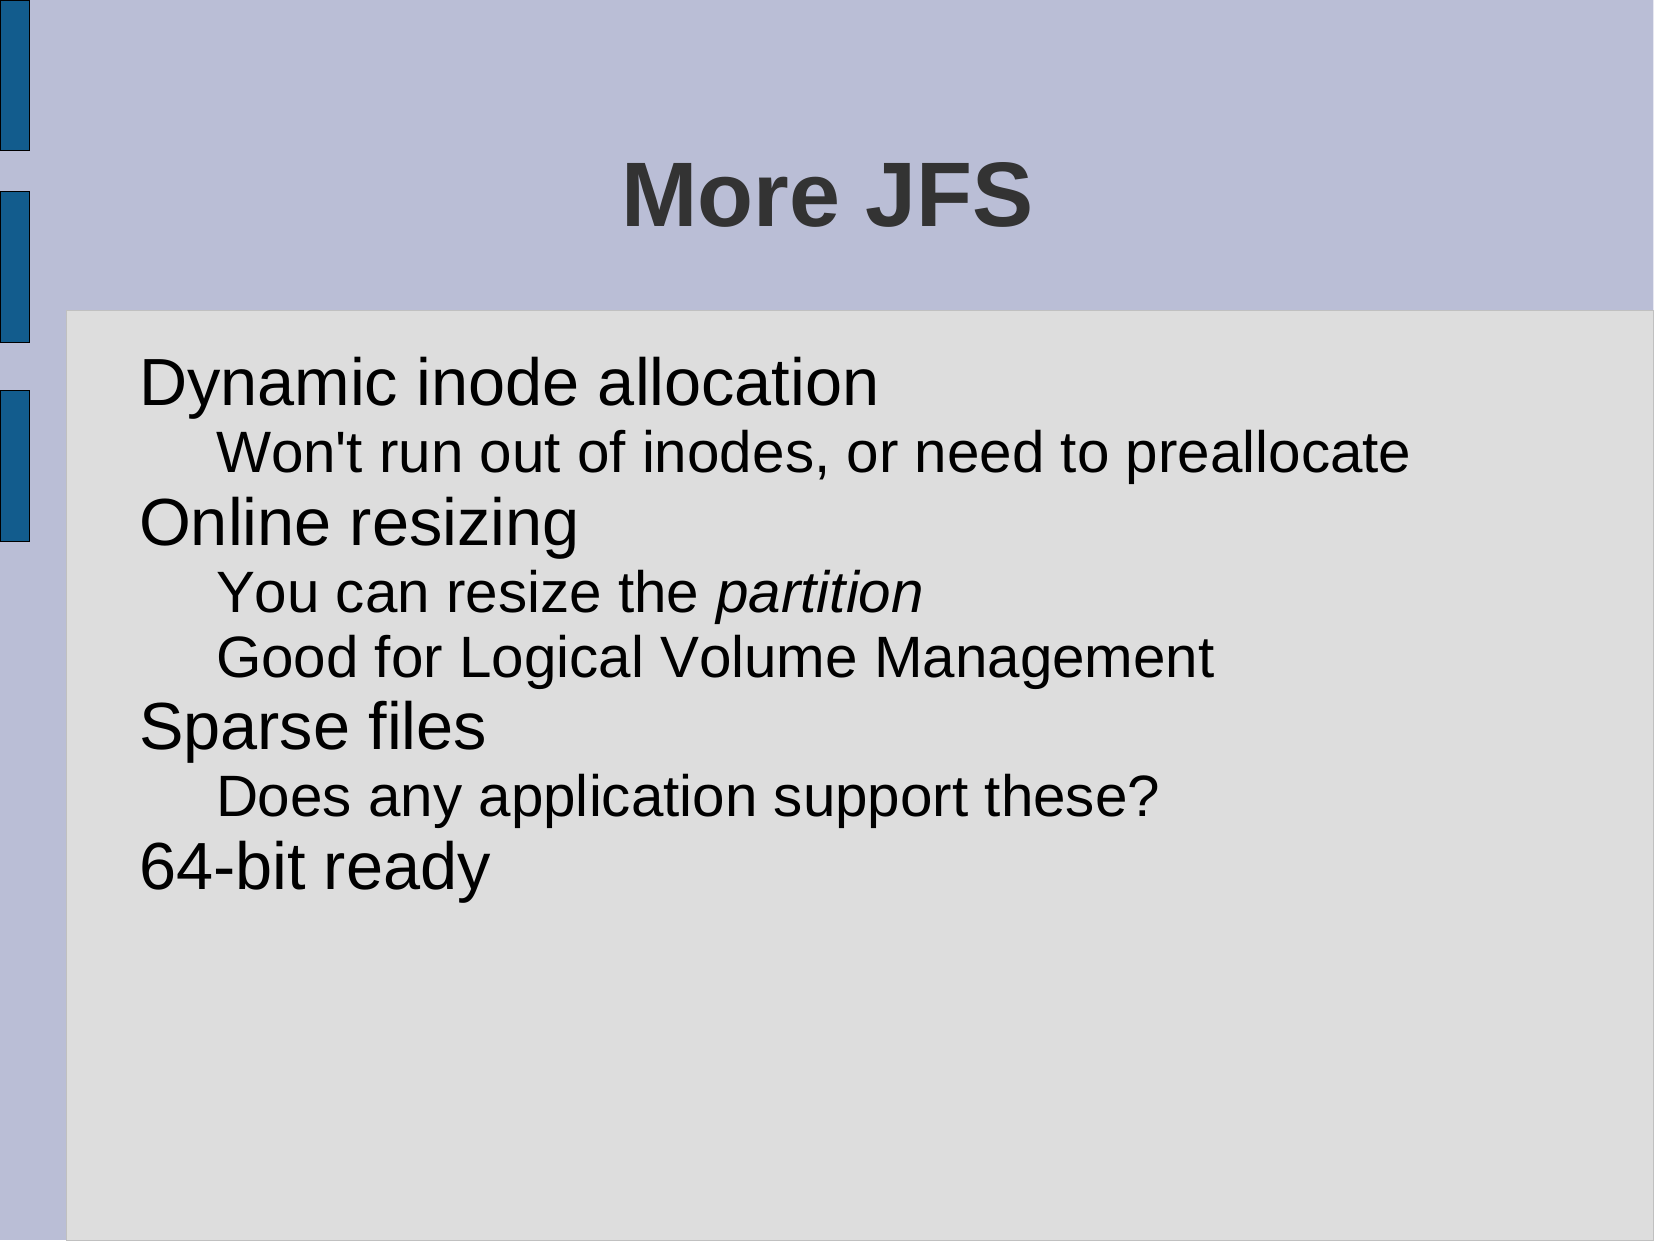

# More JFS
Dynamic inode allocation
Won't run out of inodes, or need to preallocate
Online resizing
You can resize the partition
Good for Logical Volume Management
Sparse files
Does any application support these?
64-bit ready